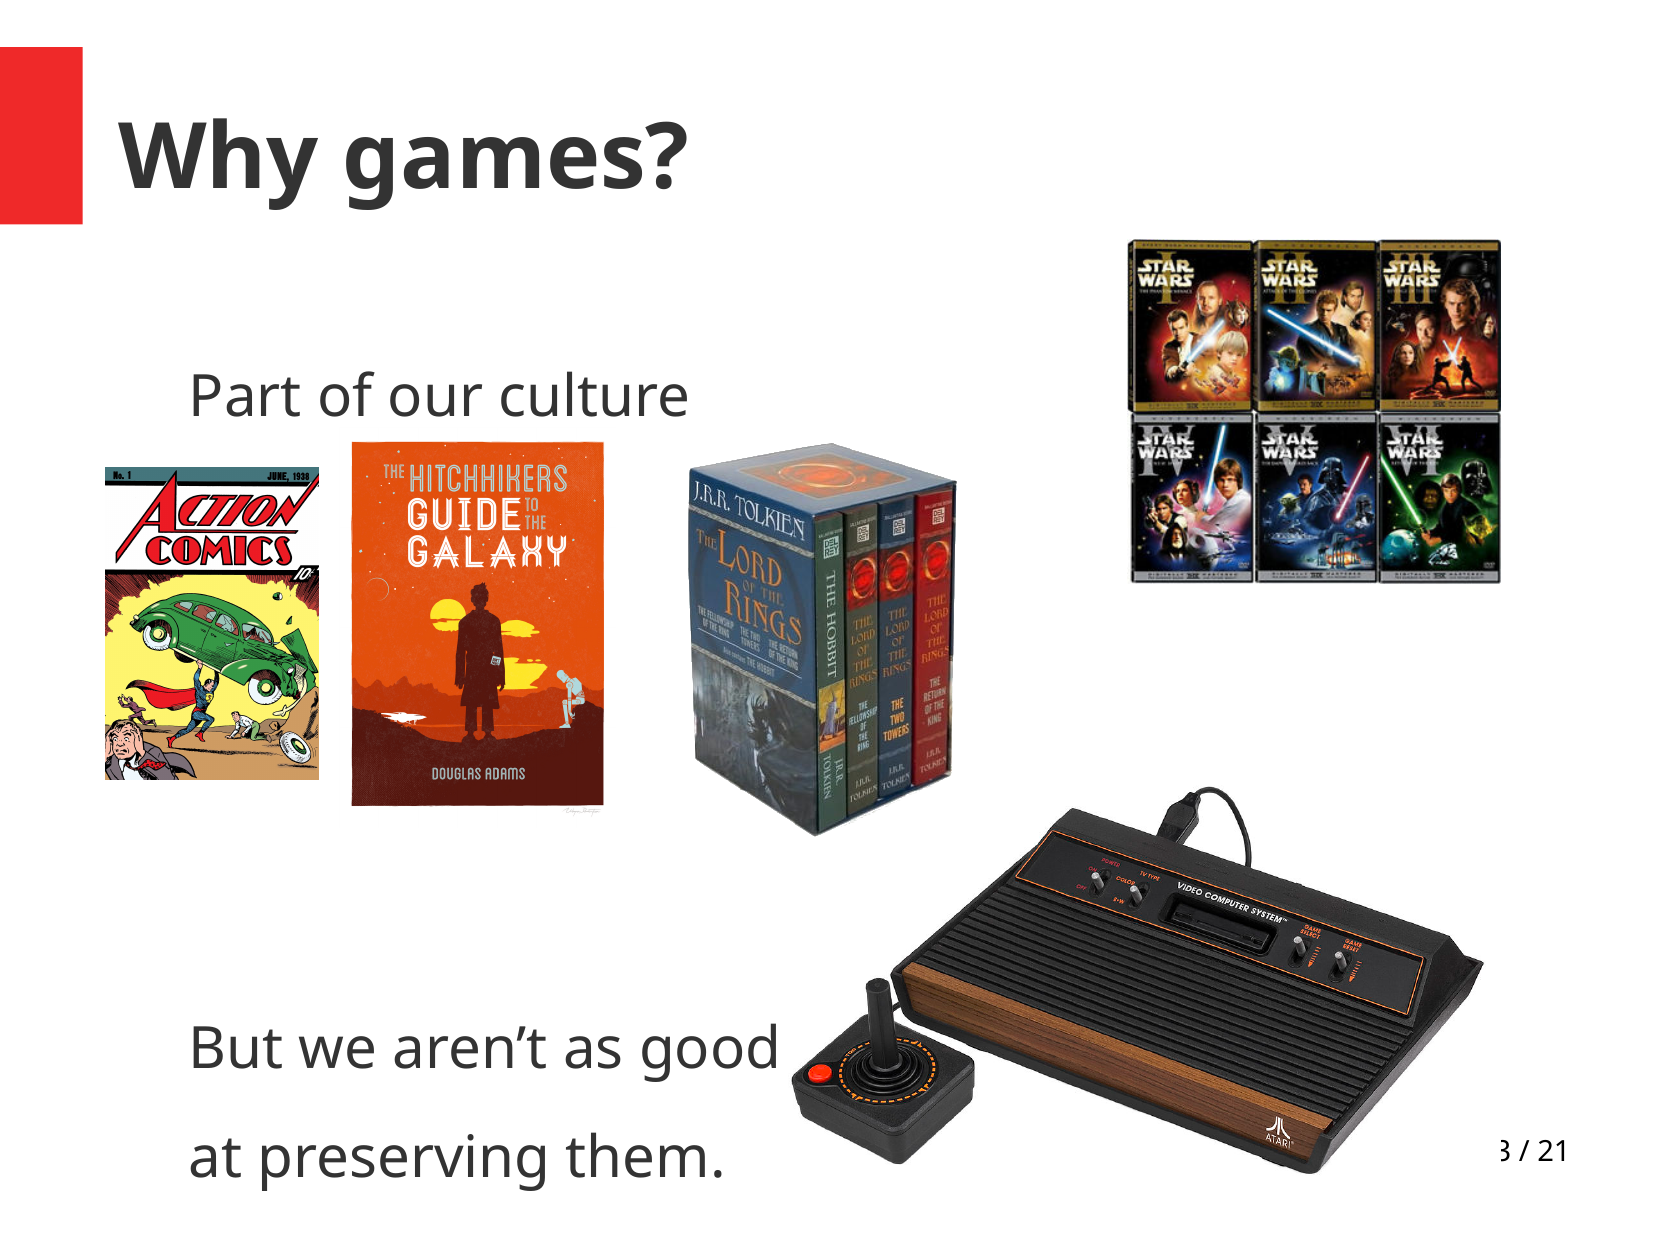

# Why games?
Part of our culture
But we aren’t as good
at preserving them.
3